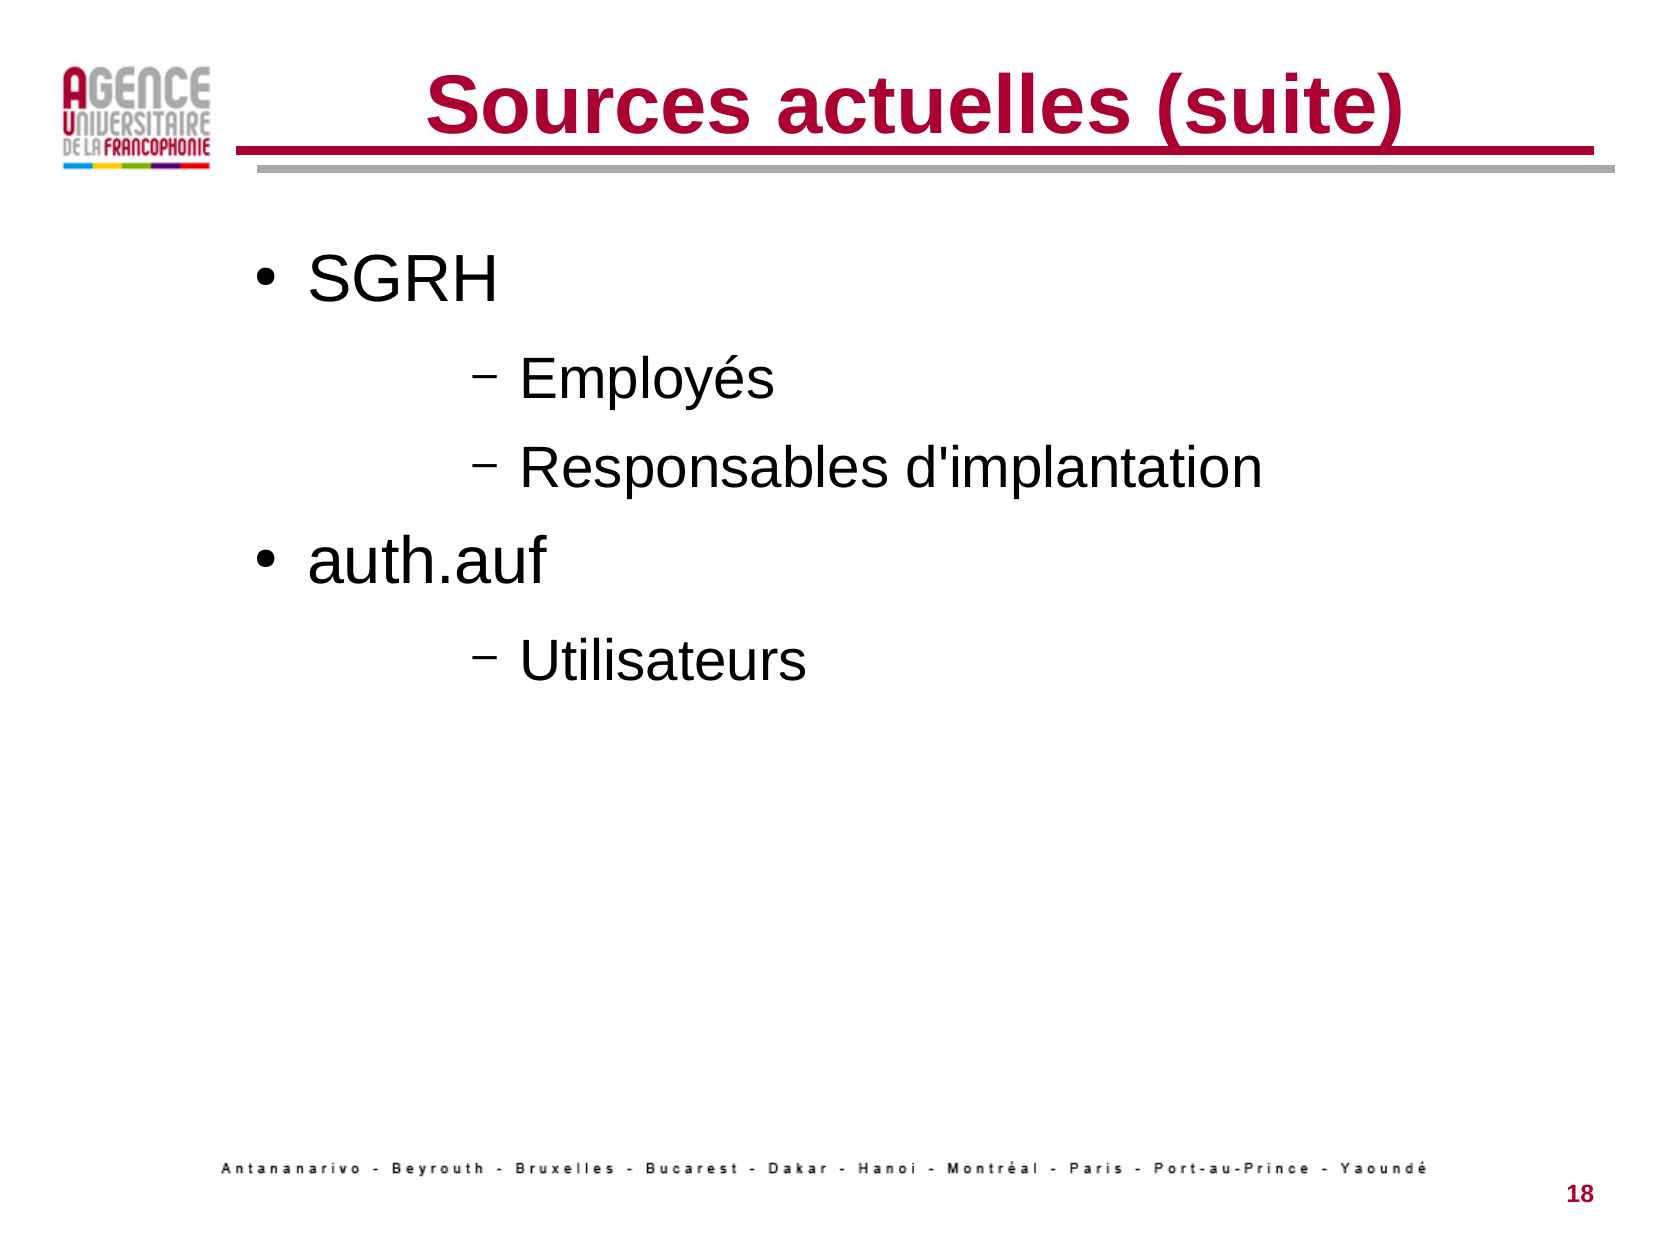

# Sources actuelles (suite)
SGRH
Employés
Responsables d'implantation
auth.auf
Utilisateurs
18